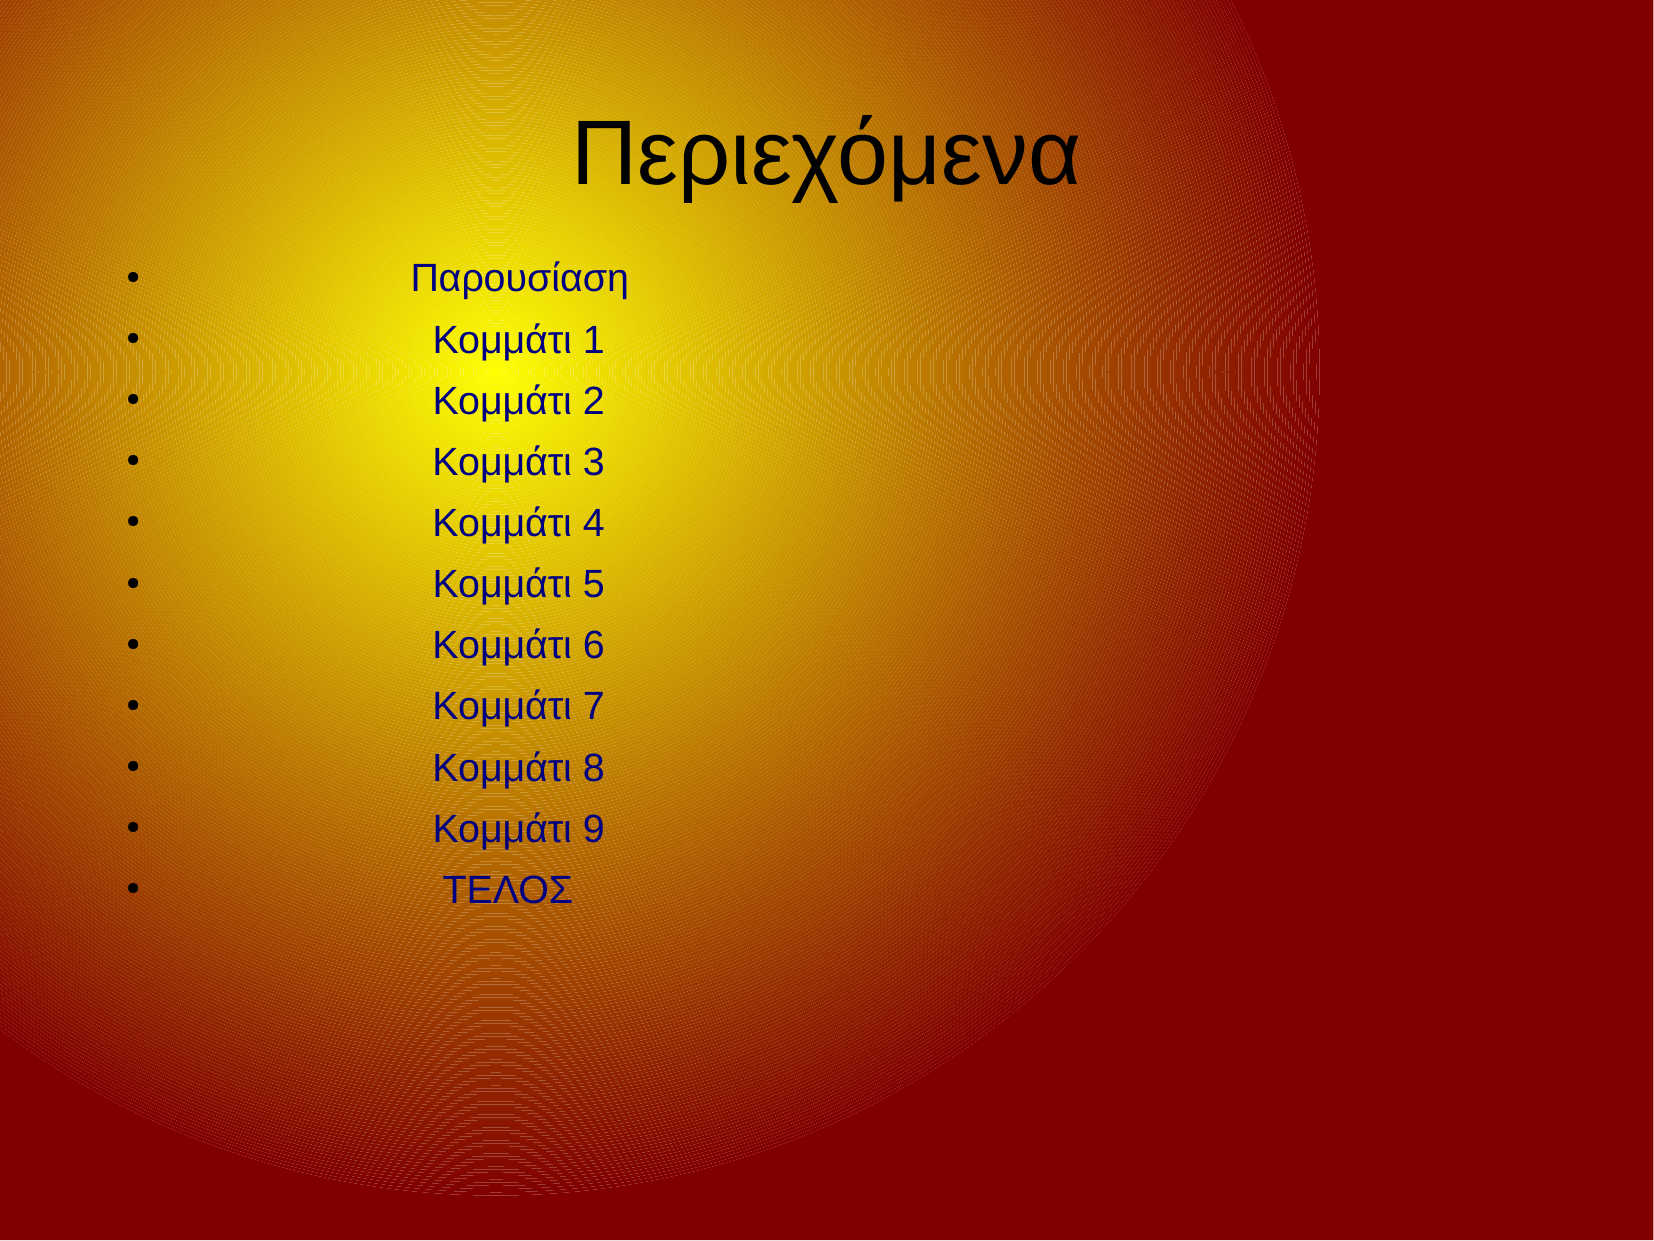

# Περιεχόμενα
 Παρουσίαση
 Κομμάτι 1
 Κομμάτι 2
 Κομμάτι 3
 Κομμάτι 4
 Κομμάτι 5
 Κομμάτι 6
 Κομμάτι 7
 Κομμάτι 8
 Κομμάτι 9
 ΤΕΛΟΣ